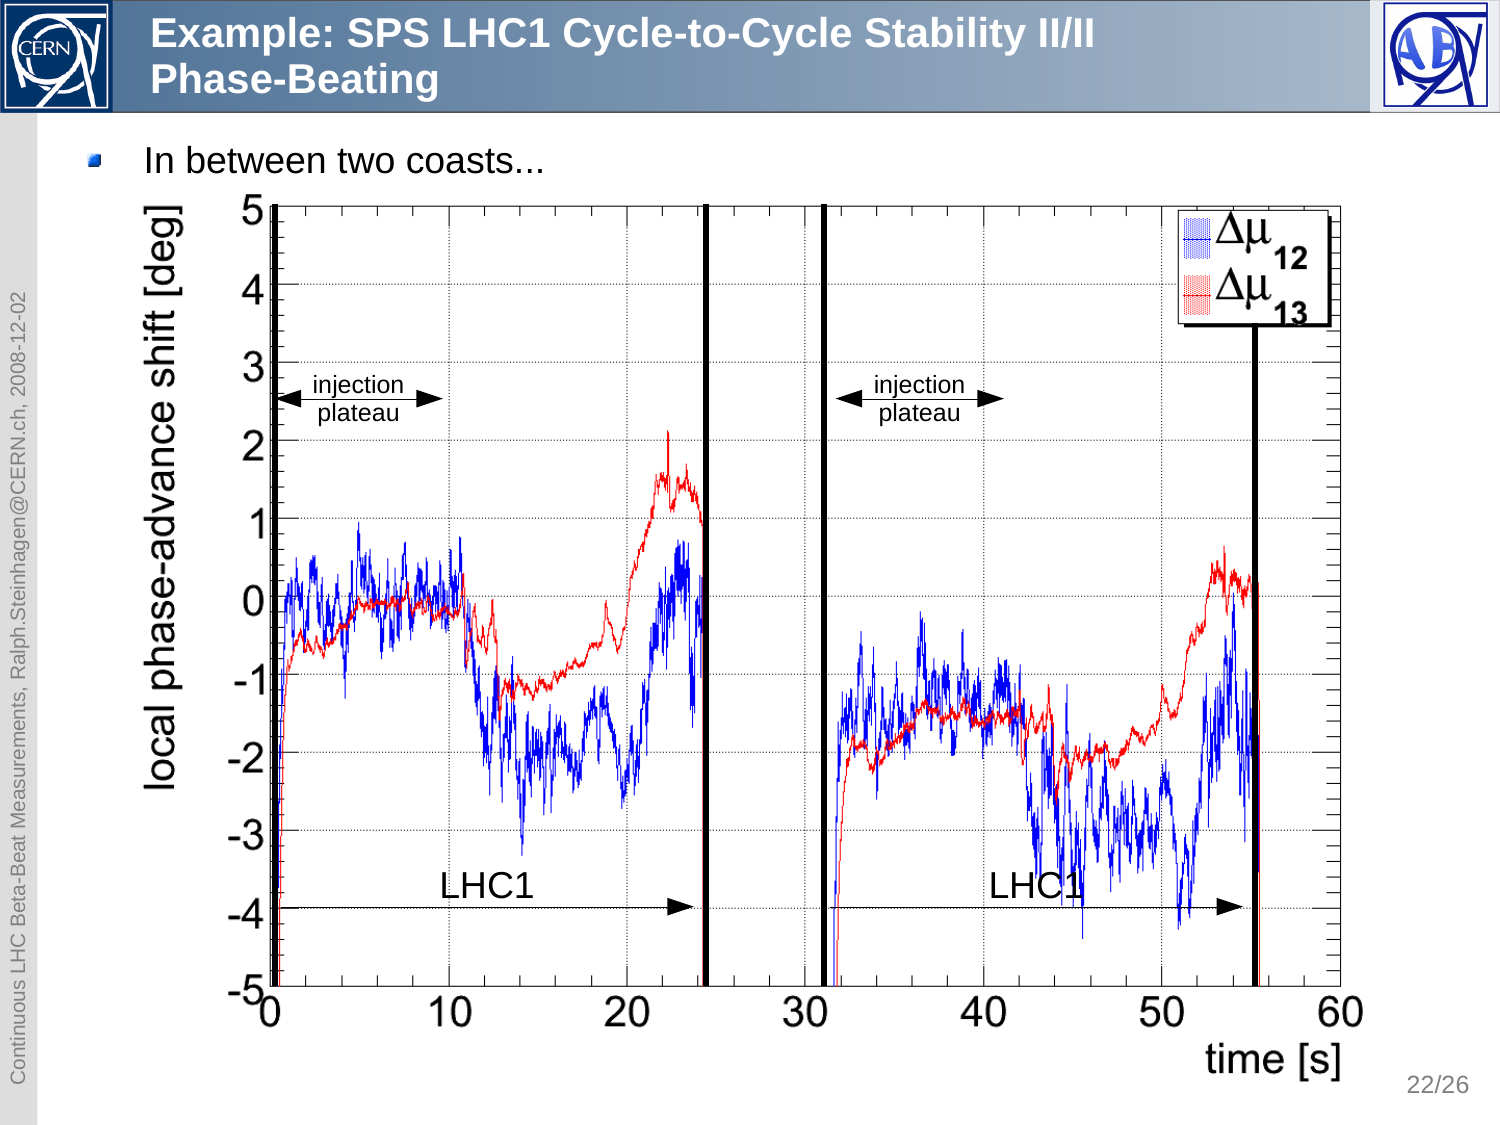

# Example: SPS LHC1 Cycle-to-Cycle Stability II/II Phase-Beating
In between two coasts...
injection
plateau
injection
plateau
LHC1
LHC1